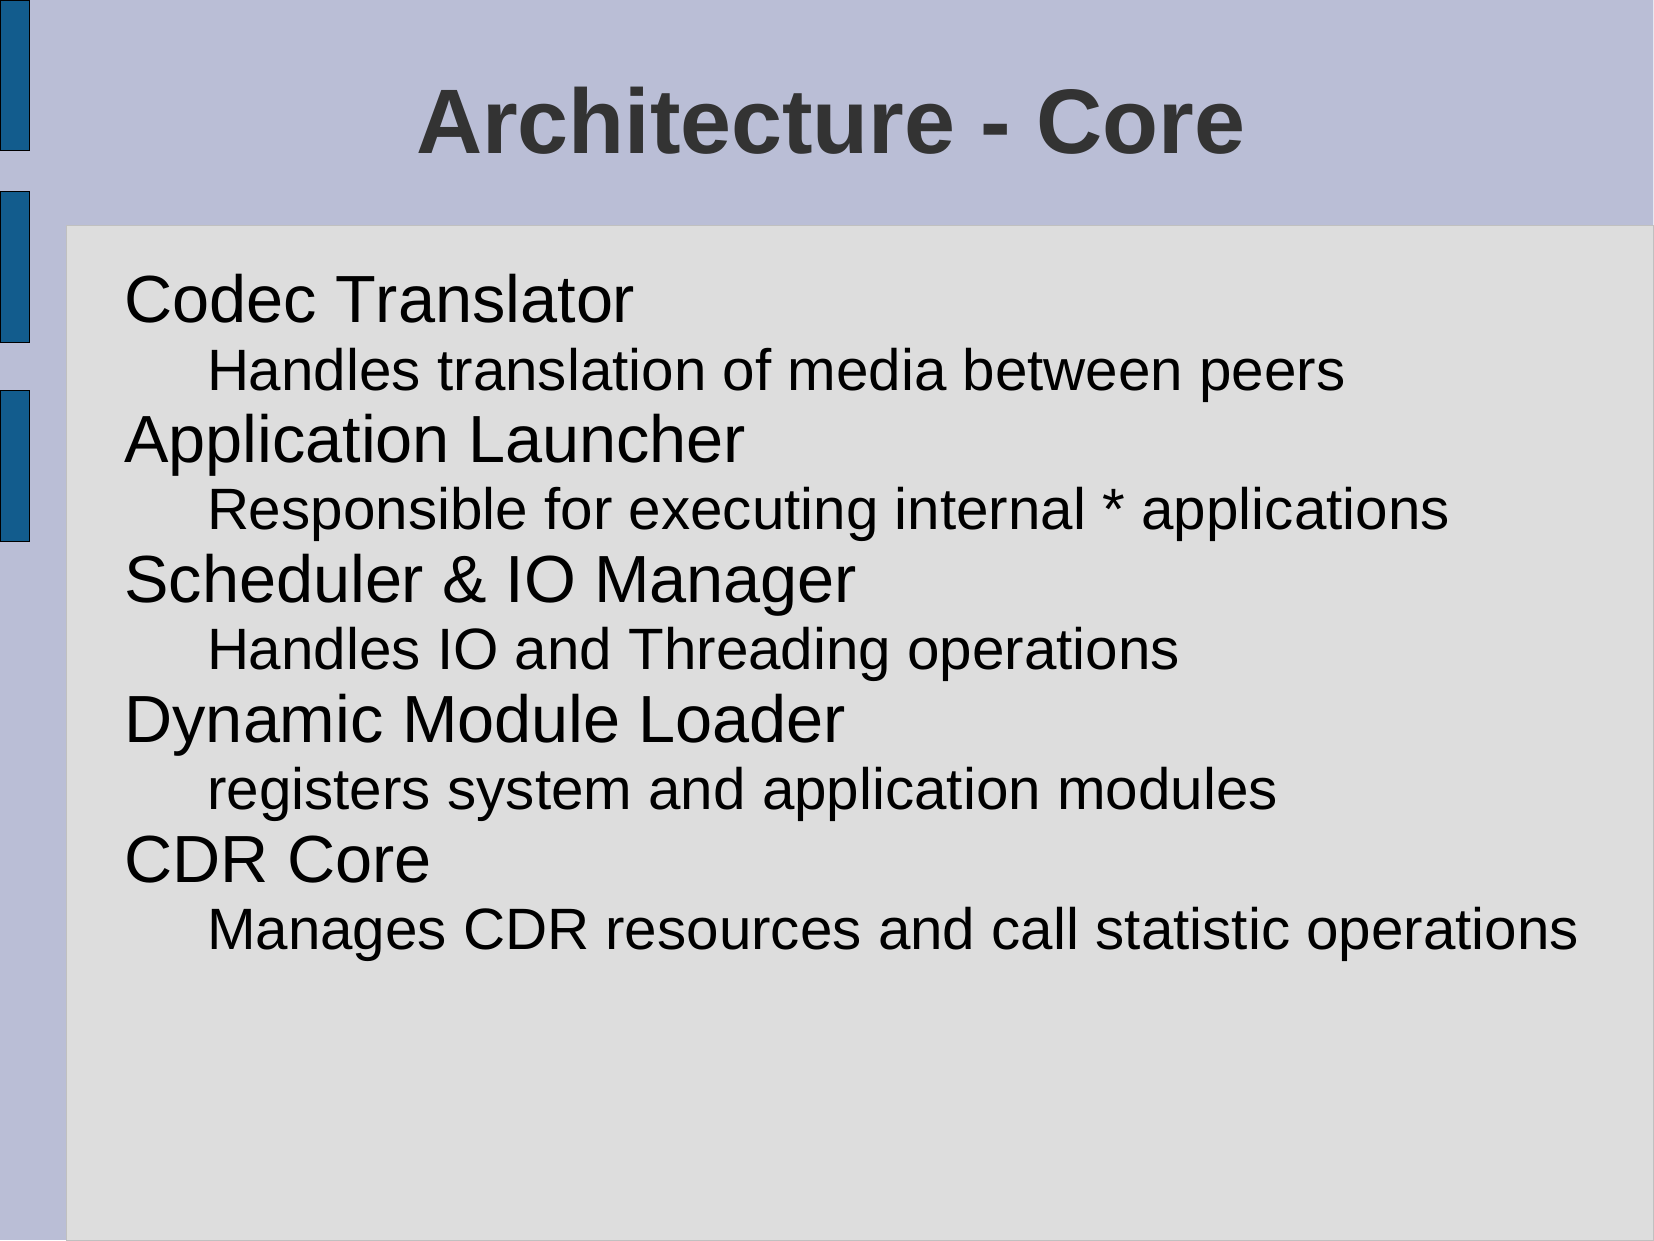

# Architecture - Core
Codec Translator
Handles translation of media between peers
Application Launcher
Responsible for executing internal * applications
Scheduler & IO Manager
Handles IO and Threading operations
Dynamic Module Loader
registers system and application modules
CDR Core
Manages CDR resources and call statistic operations